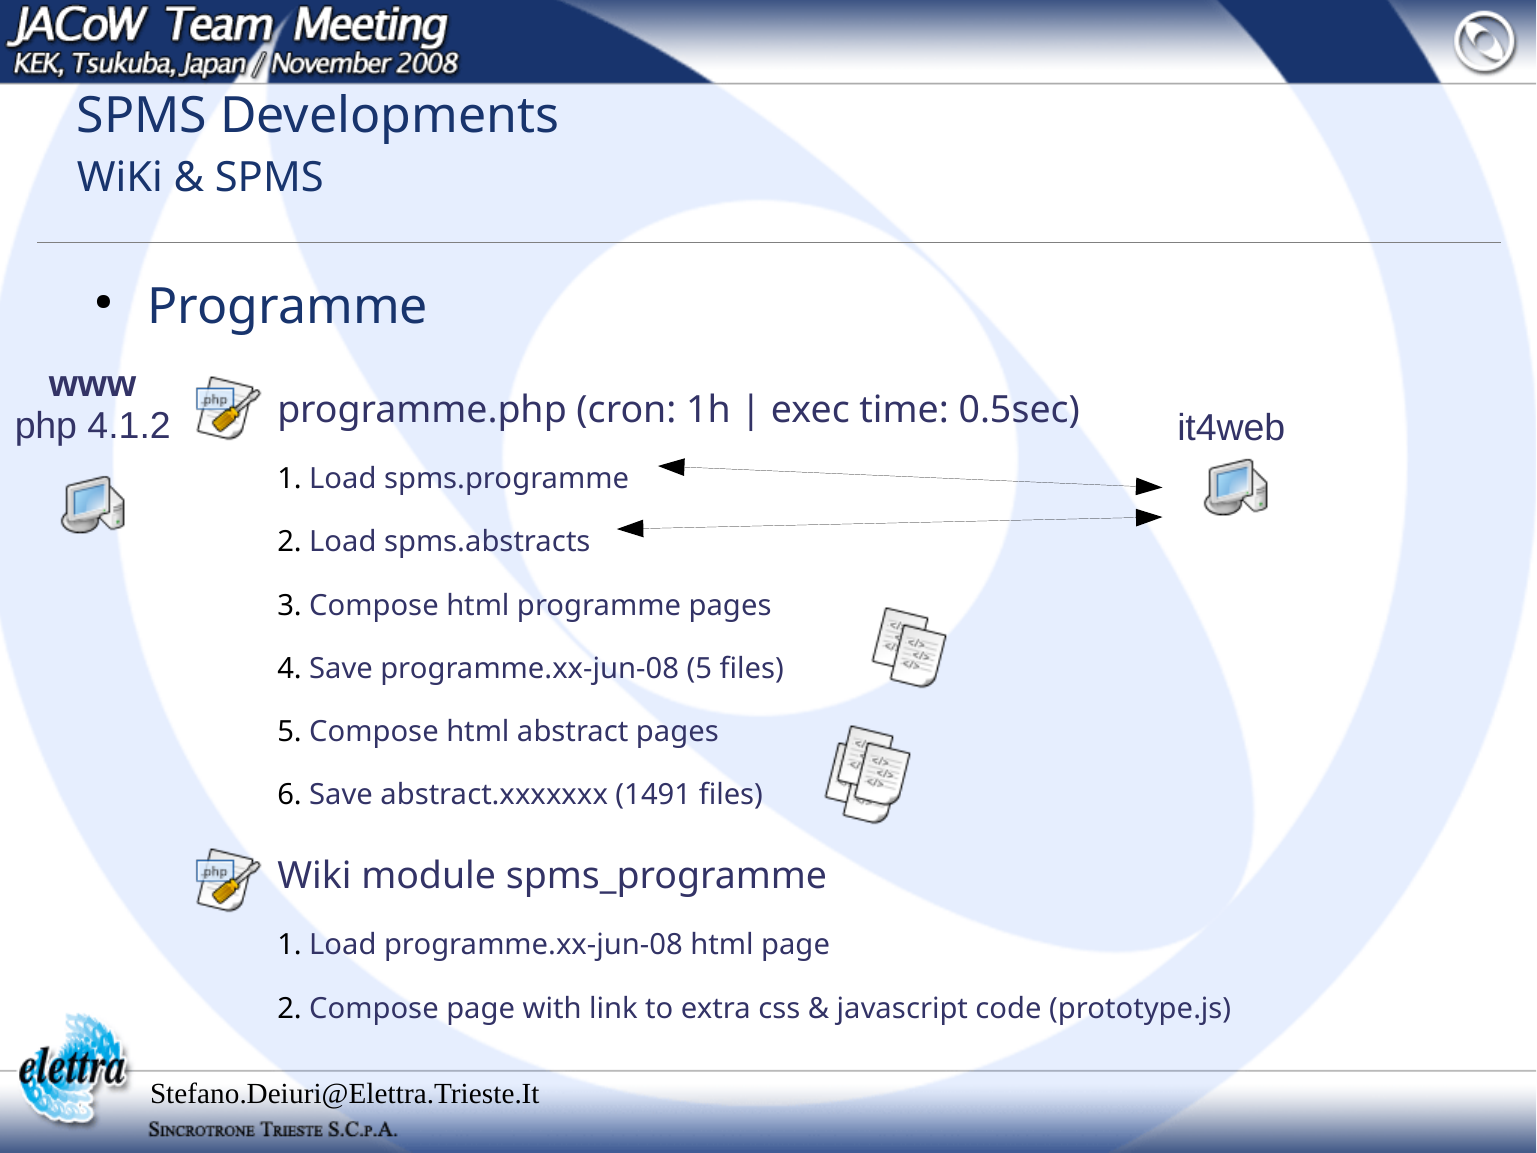

# SPMS Developments WiKi & SPMS
Programme
www
php 4.1.2
programme.php (cron: 1h | exec time: 0.5sec)
 Load spms.programme
 Load spms.abstracts
 Compose html programme pages
 Save programme.xx-jun-08 (5 files)
 Compose html abstract pages
 Save abstract.xxxxxxx (1491 files)
it4web
Wiki module spms_programme
 Load programme.xx-jun-08 html page
 Compose page with link to extra css & javascript code (prototype.js)